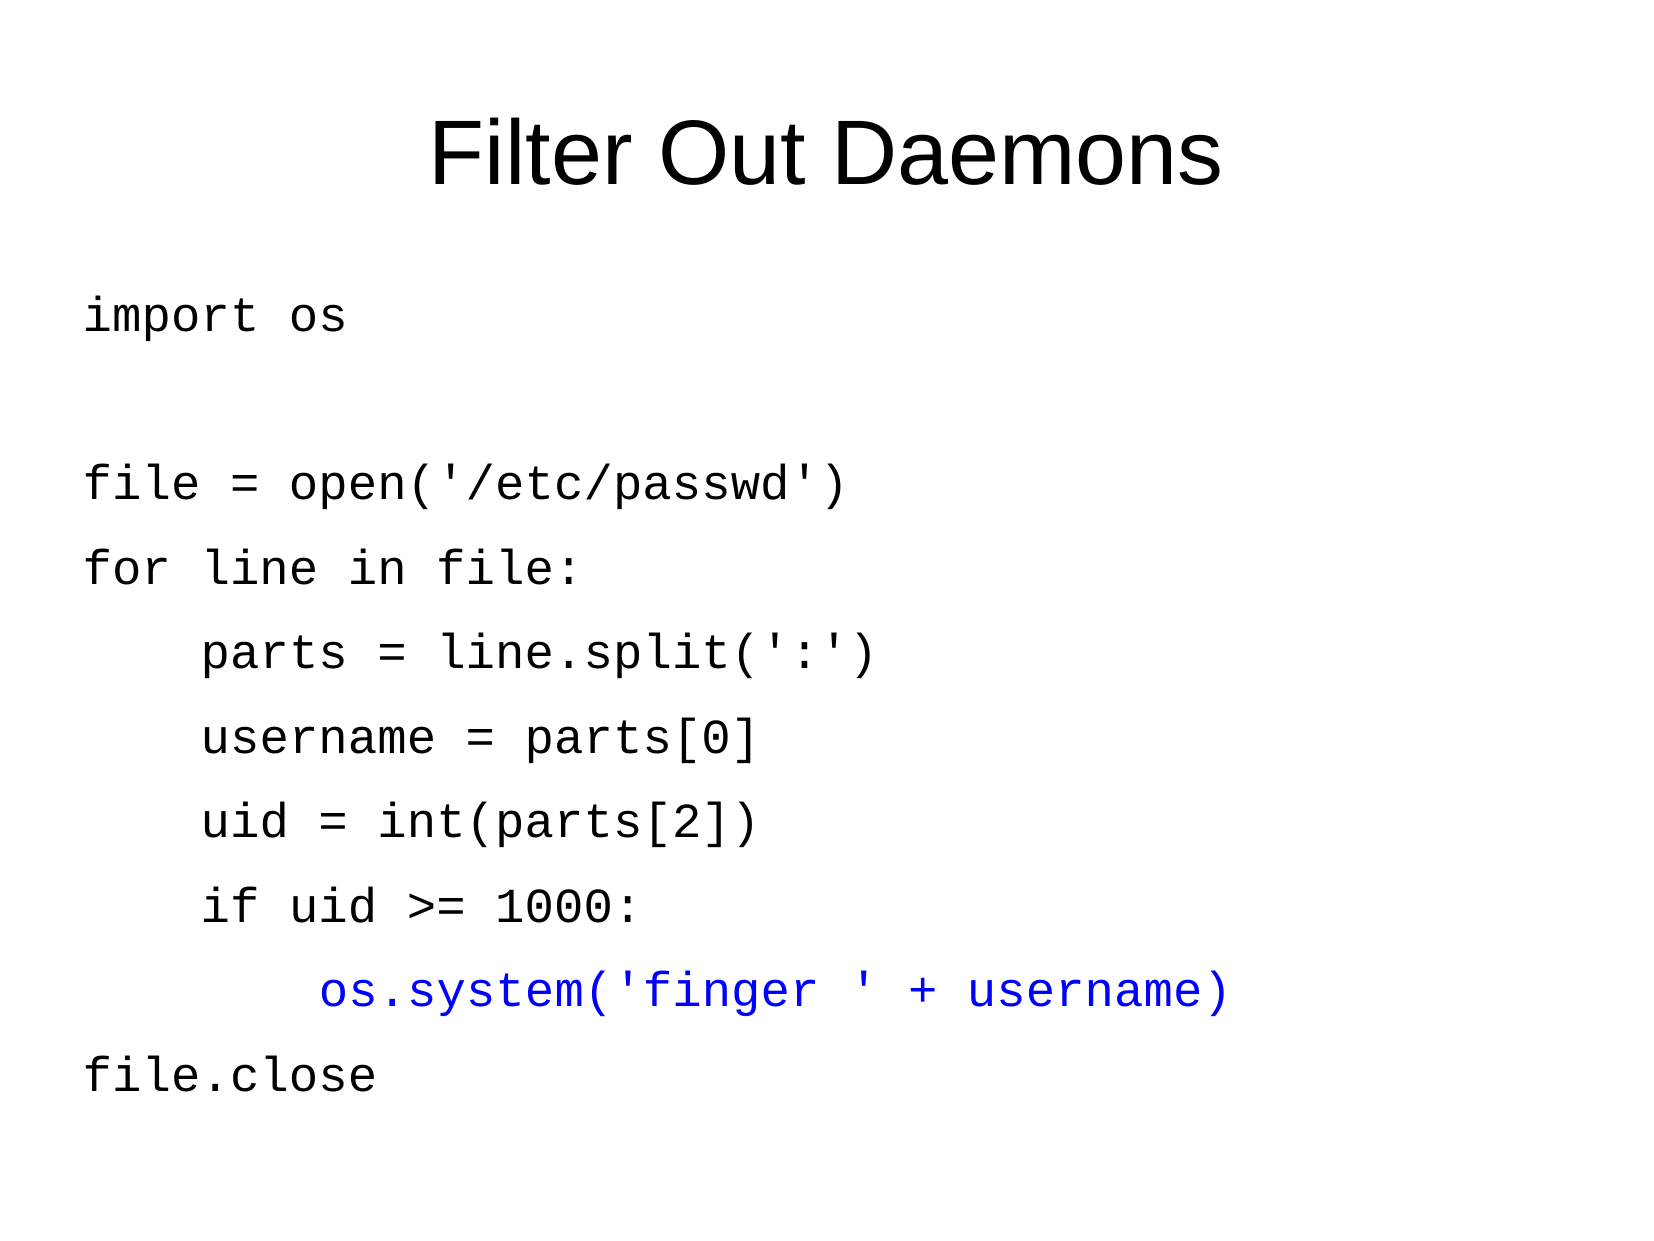

# Filter Out Daemons
import os
file = open('/etc/passwd')
for line in file:
 parts = line.split(':')
 username = parts[0]
 uid = int(parts[2])
 if uid >= 1000:
 os.system('finger ' + username)
file.close